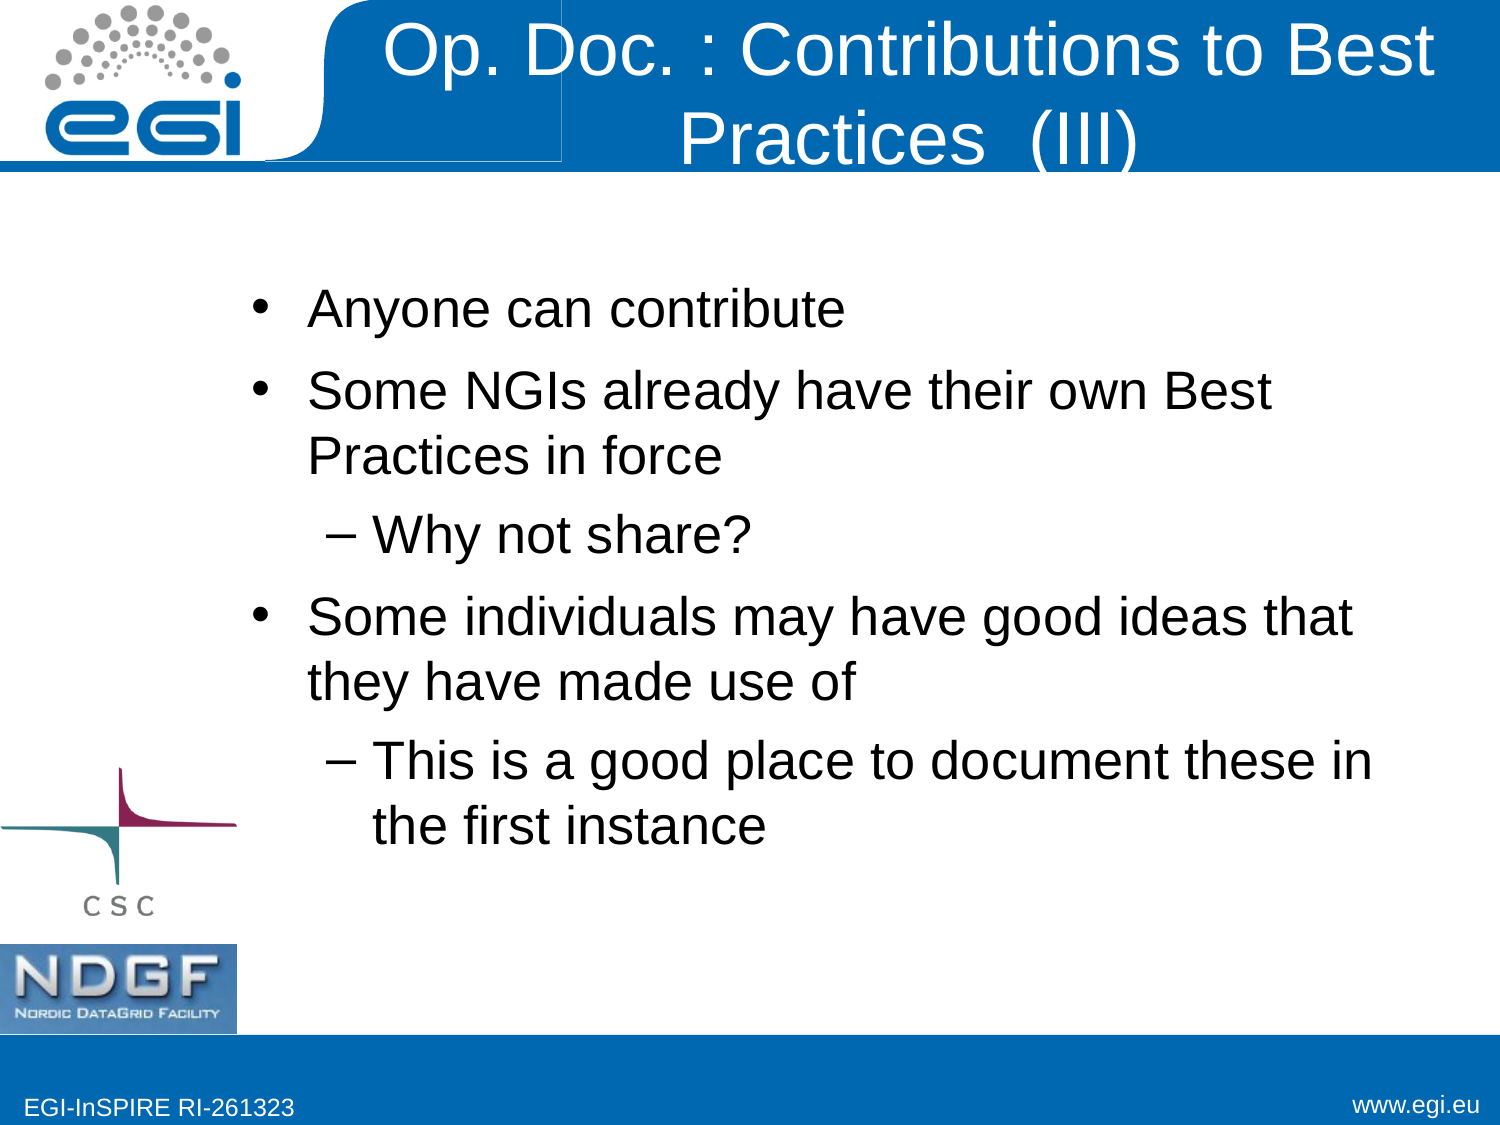

# Op. Doc. : Contributions to Best Practices (III)
Anyone can contribute
Some NGIs already have their own Best Practices in force
Why not share?
Some individuals may have good ideas that they have made use of
This is a good place to document these in the first instance